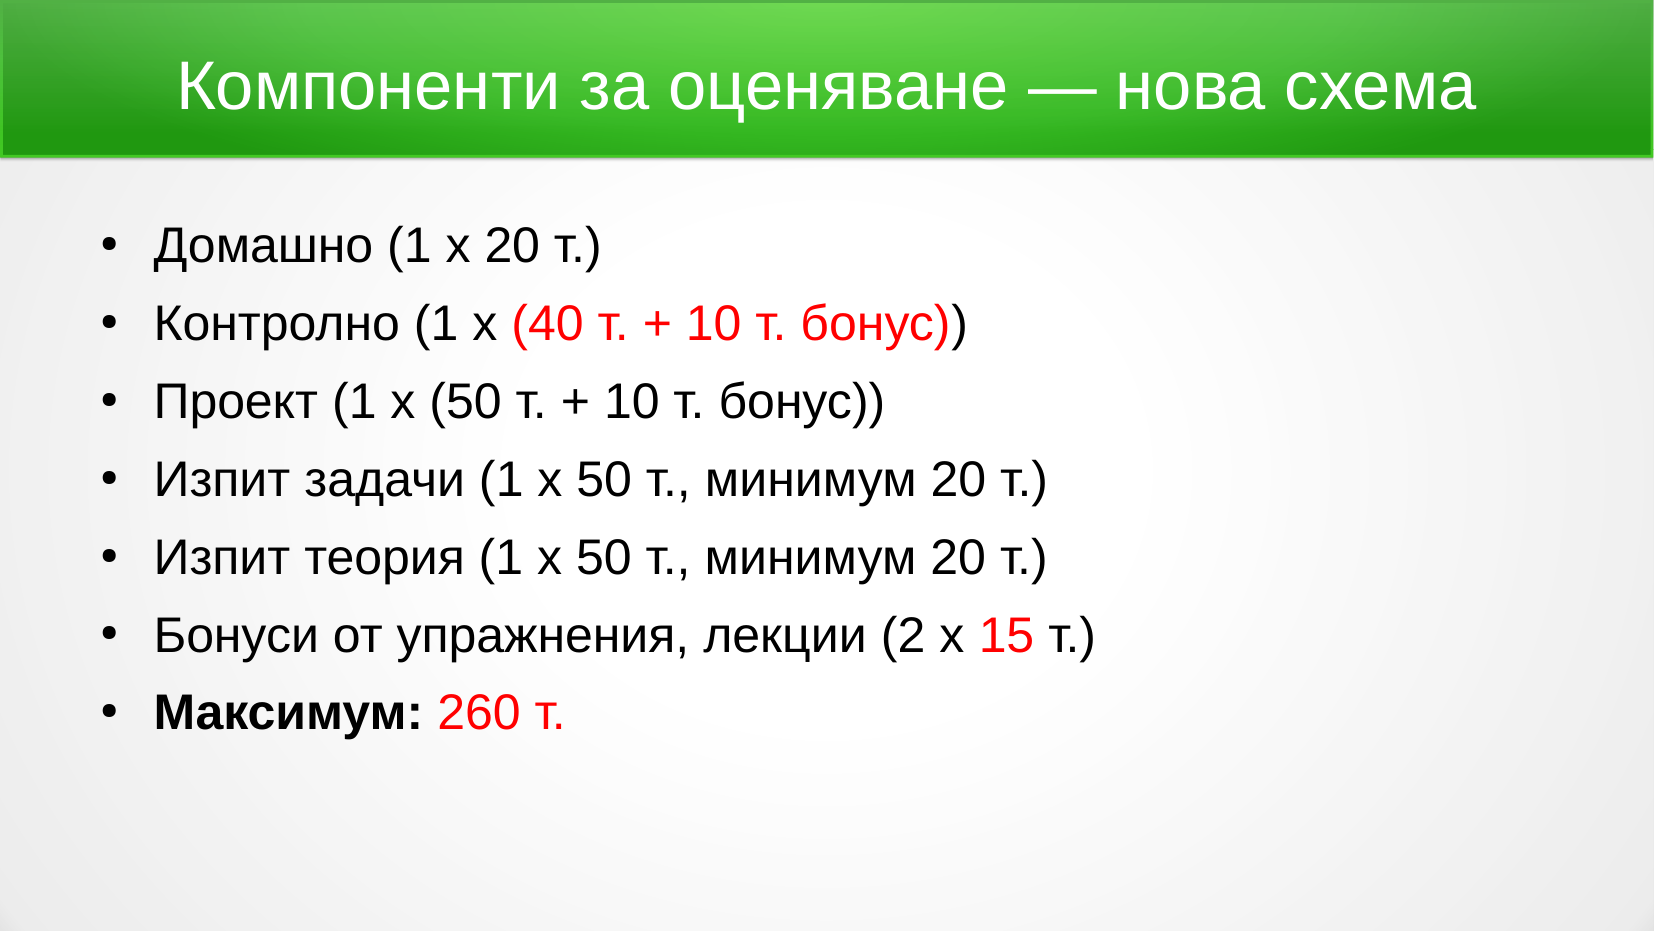

# Компоненти за оценяване — нова схема
Домашно (1 x 20 т.)
Контролно (1 x (40 т. + 10 т. бонус))
Проект (1 x (50 т. + 10 т. бонус))
Изпит задачи (1 x 50 т., минимум 20 т.)
Изпит теория (1 x 50 т., минимум 20 т.)
Бонуси от упражнения, лекции (2 x 15 т.)
Максимум: 260 т.